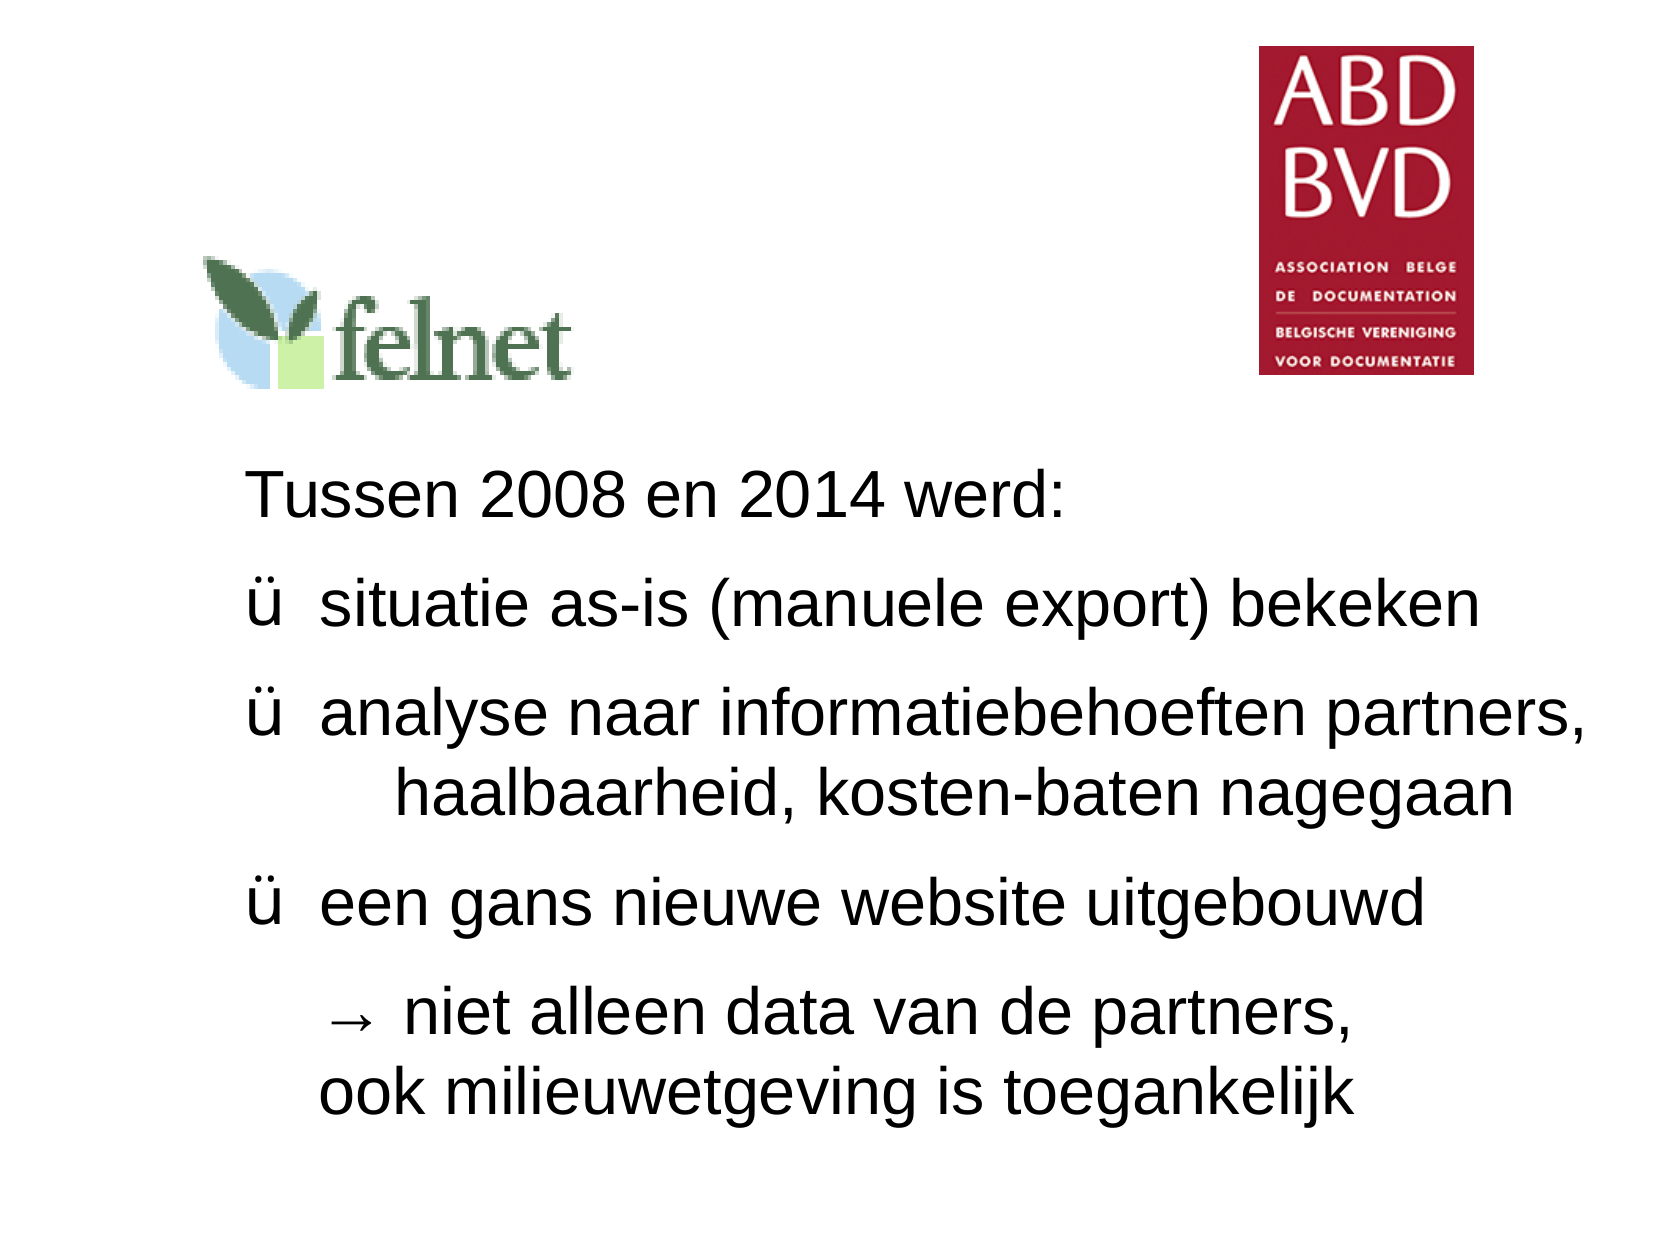

#
Tussen 2008 en 2014 werd:
situatie as-is (manuele export) bekeken
analyse naar informatiebehoeften partners, haalbaarheid, kosten-baten nagegaan
een gans nieuwe website uitgebouwd
	→ niet alleen data van de partners,
	ook milieuwetgeving is toegankelijk